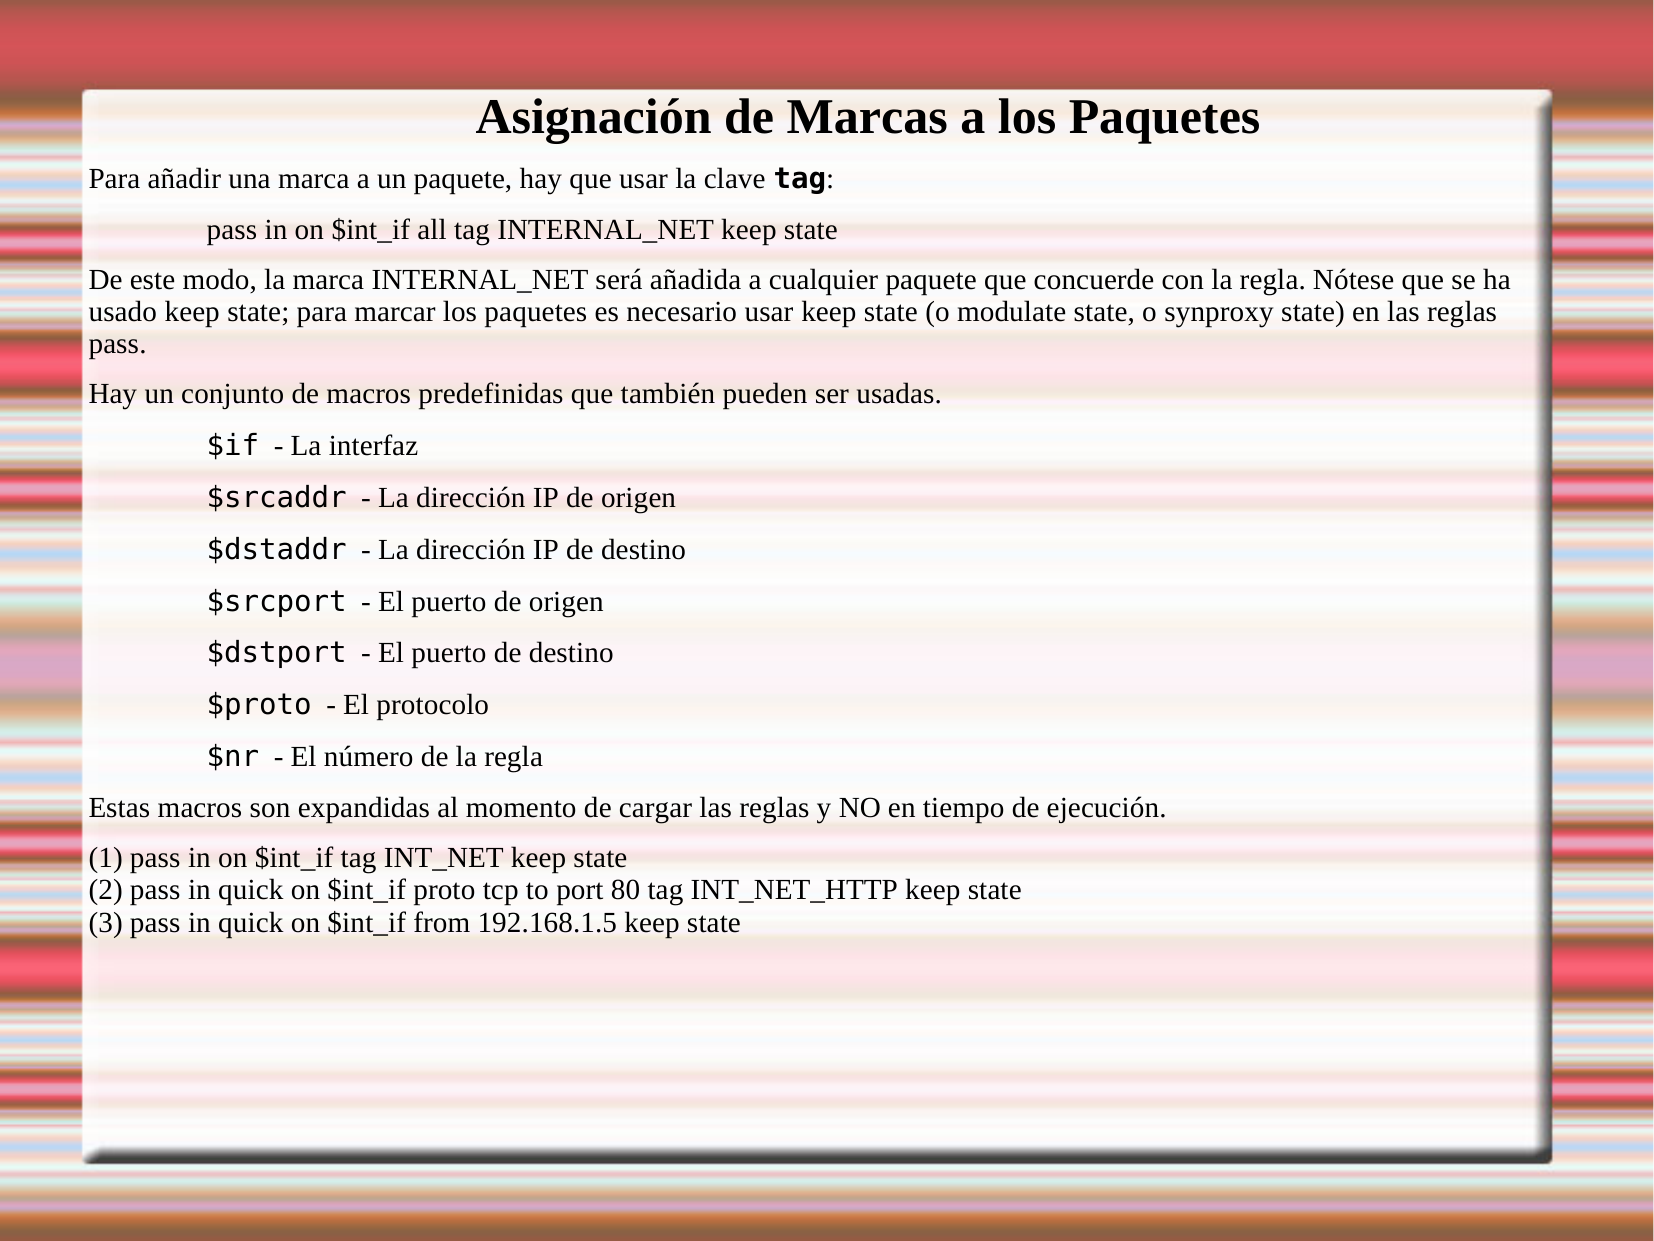

Asignación de Marcas a los Paquetes
Para añadir una marca a un paquete, hay que usar la clave tag:
	pass in on $int_if all tag INTERNAL_NET keep state
De este modo, la marca INTERNAL_NET será añadida a cualquier paquete que concuerde con la regla. Nótese que se ha usado keep state; para marcar los paquetes es necesario usar keep state (o modulate state, o synproxy state) en las reglas pass.
Hay un conjunto de macros predefinidas que también pueden ser usadas.
	$if - La interfaz
	$srcaddr - La dirección IP de origen
	$dstaddr - La dirección IP de destino
	$srcport - El puerto de origen
	$dstport - El puerto de destino
	$proto - El protocolo
	$nr - El número de la regla
Estas macros son expandidas al momento de cargar las reglas y NO en tiempo de ejecución.
(1) pass in on $int_if tag INT_NET keep state
(2) pass in quick on $int_if proto tcp to port 80 tag INT_NET_HTTP keep state
(3) pass in quick on $int_if from 192.168.1.5 keep state